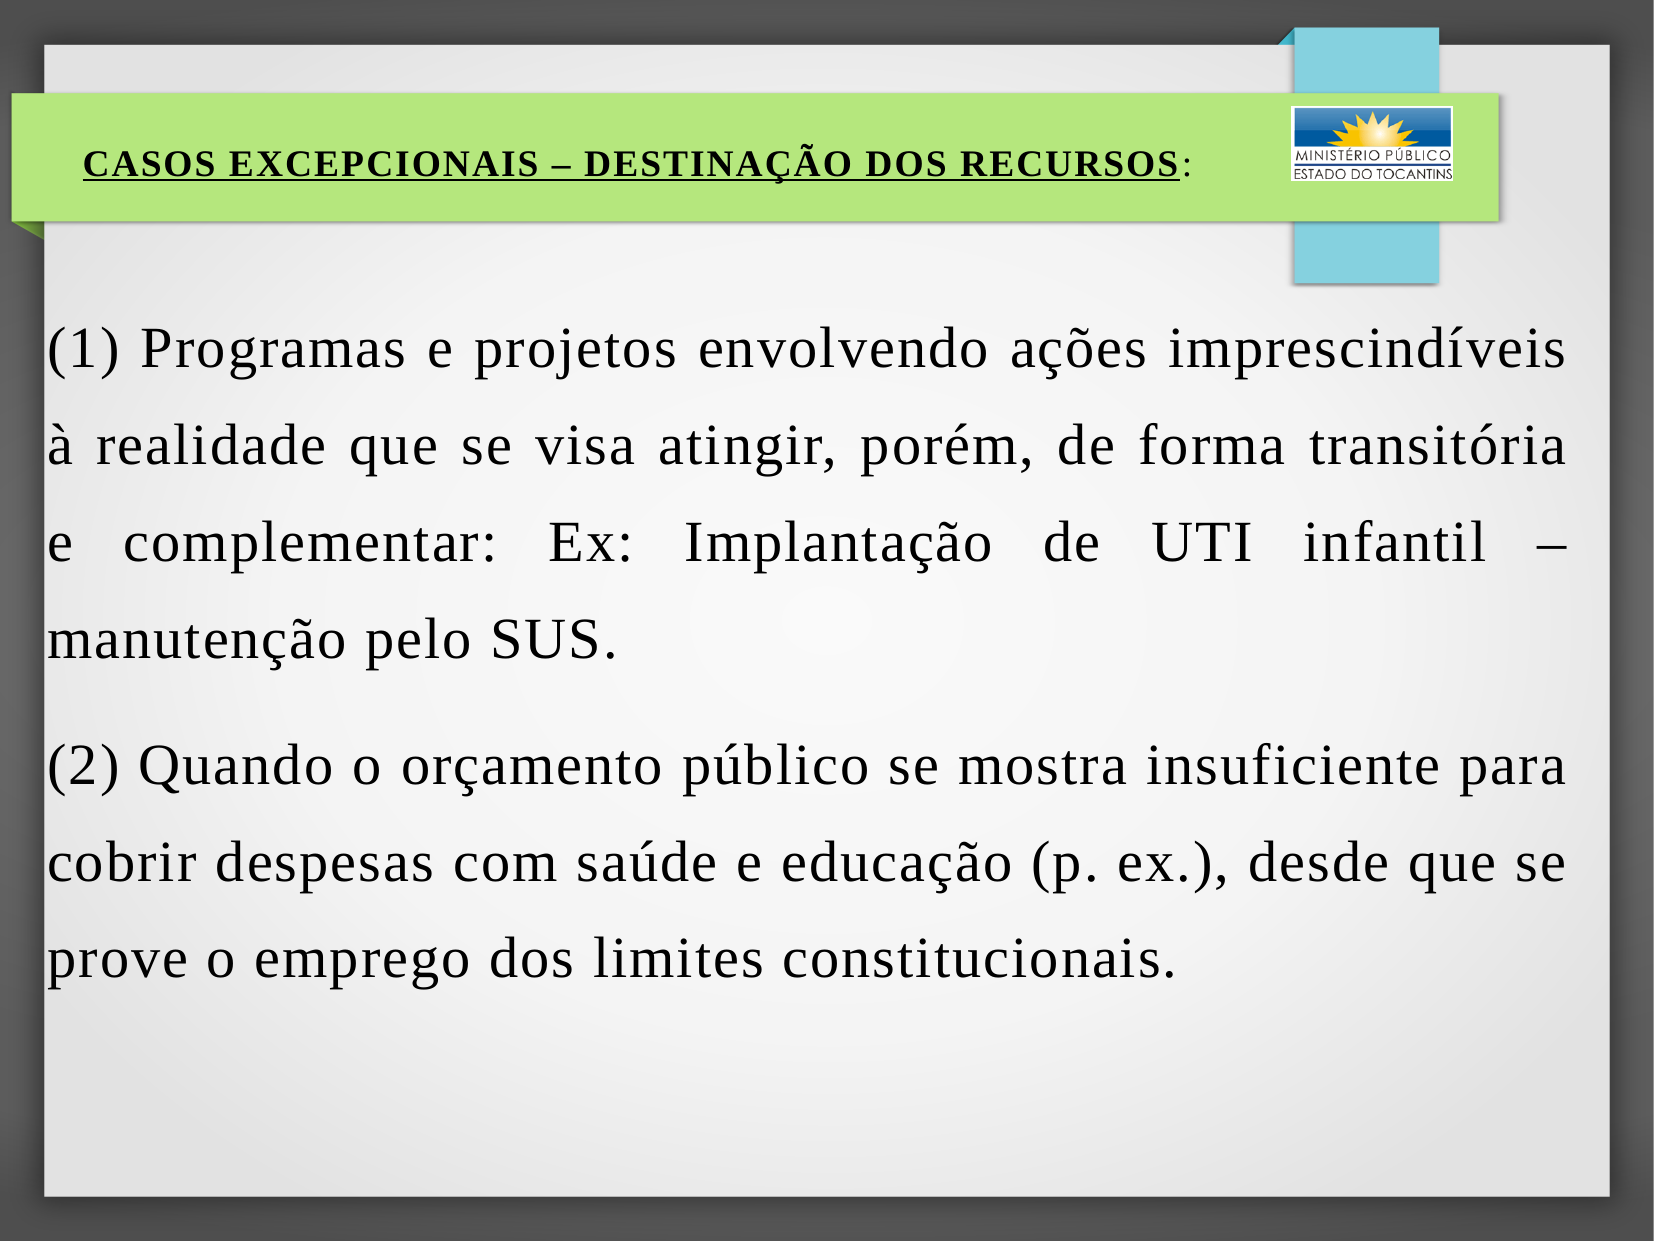

# CASOS EXCEPCIONAIS – DESTINAÇÃO DOS RECURSOS:
(1) Programas e projetos envolvendo ações imprescindíveis à realidade que se visa atingir, porém, de forma transitória e complementar: Ex: Implantação de UTI infantil – manutenção pelo SUS.
(2) Quando o orçamento público se mostra insuficiente para cobrir despesas com saúde e educação (p. ex.), desde que se prove o emprego dos limites constitucionais.